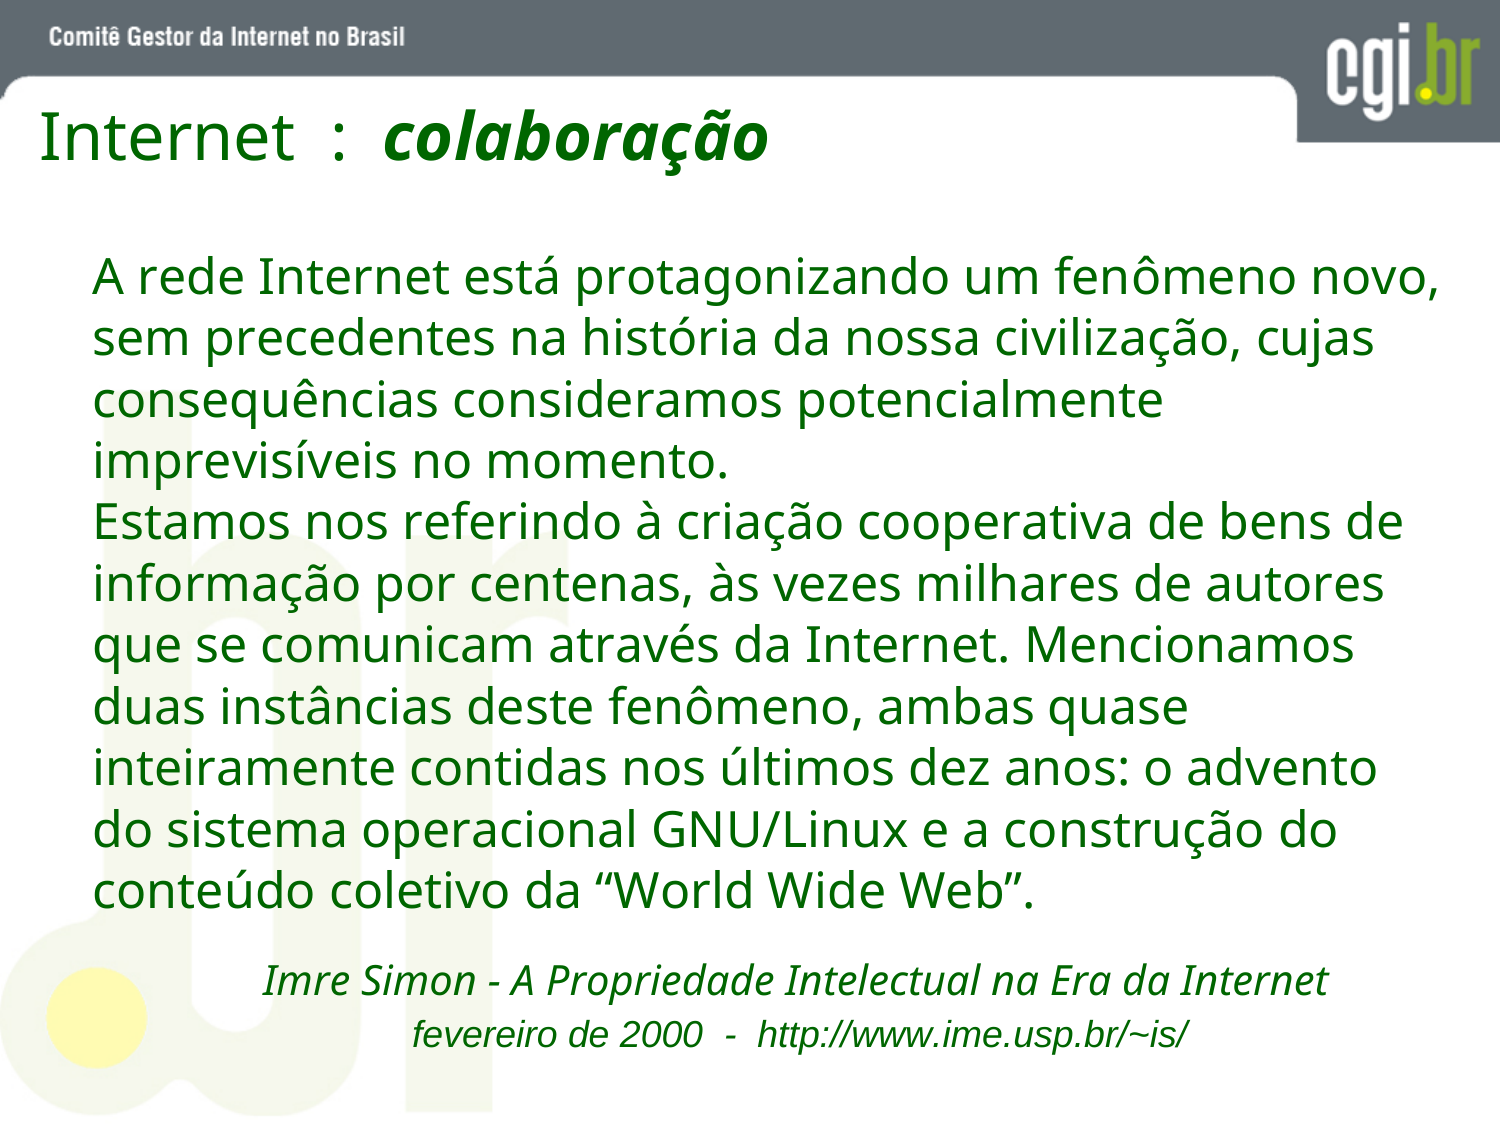

# Internet : colaboração
A rede Internet está protagonizando um fenômeno novo, sem precedentes na história da nossa civilização, cujas consequências consideramos potencialmente imprevisíveis no momento.
Estamos nos referindo à criação cooperativa de bens de informação por centenas, às vezes milhares de autores que se comunicam através da Internet. Mencionamos duas instâncias deste fenômeno, ambas quase inteiramente contidas nos últimos dez anos: o advento do sistema operacional GNU/Linux e a construção do conteúdo coletivo da “World Wide Web”.
	Imre Simon - A Propriedade Intelectual na Era da Internet
		fevereiro de 2000 - http://www.ime.usp.br/~is/